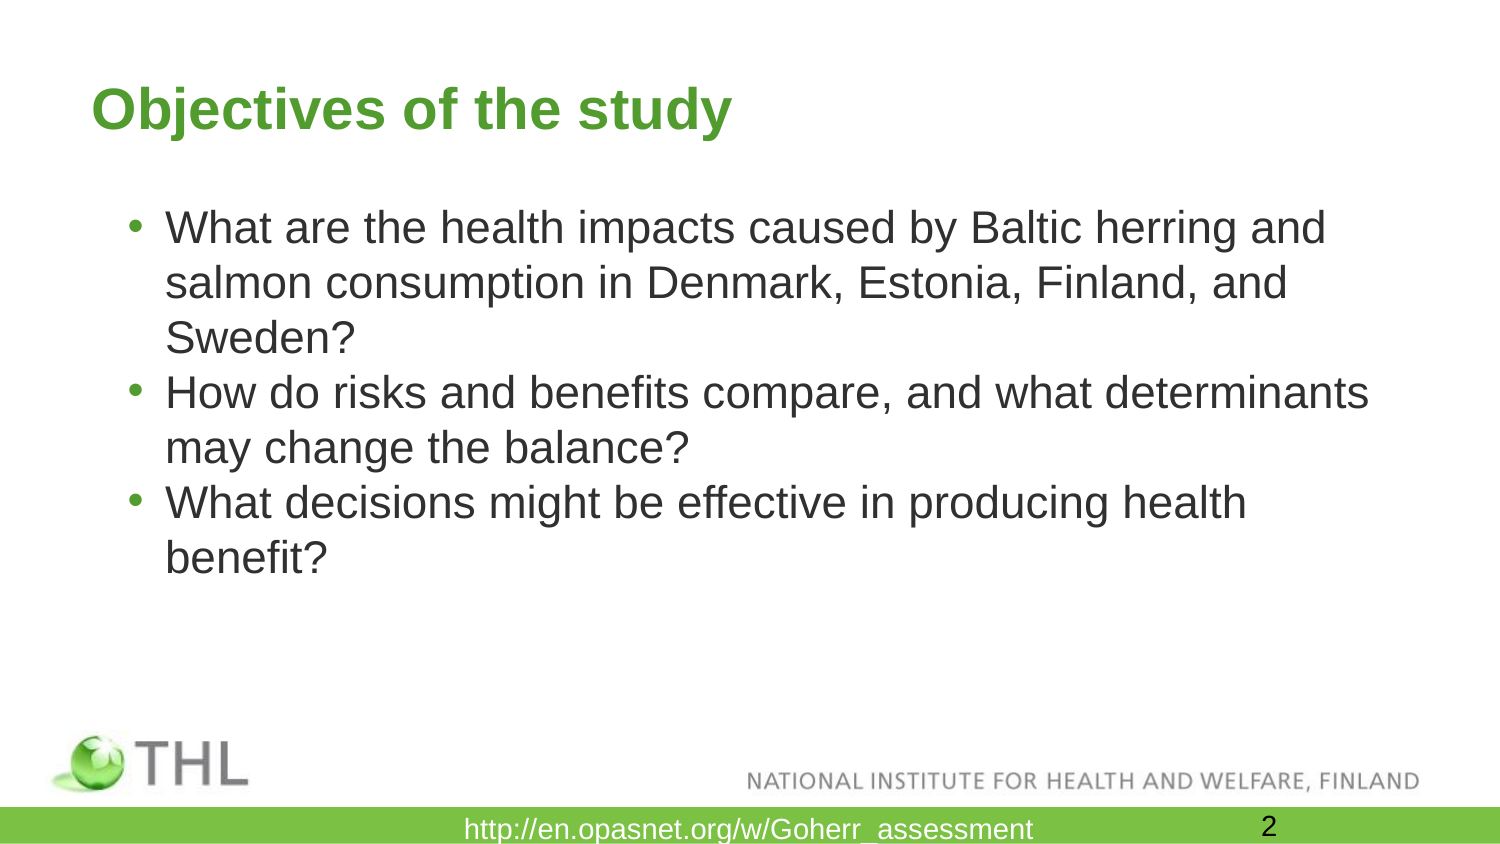

# Objectives of the study
What are the health impacts caused by Baltic herring and salmon consumption in Denmark, Estonia, Finland, and Sweden?
How do risks and benefits compare, and what determinants may change the balance?
What decisions might be effective in producing health benefit?